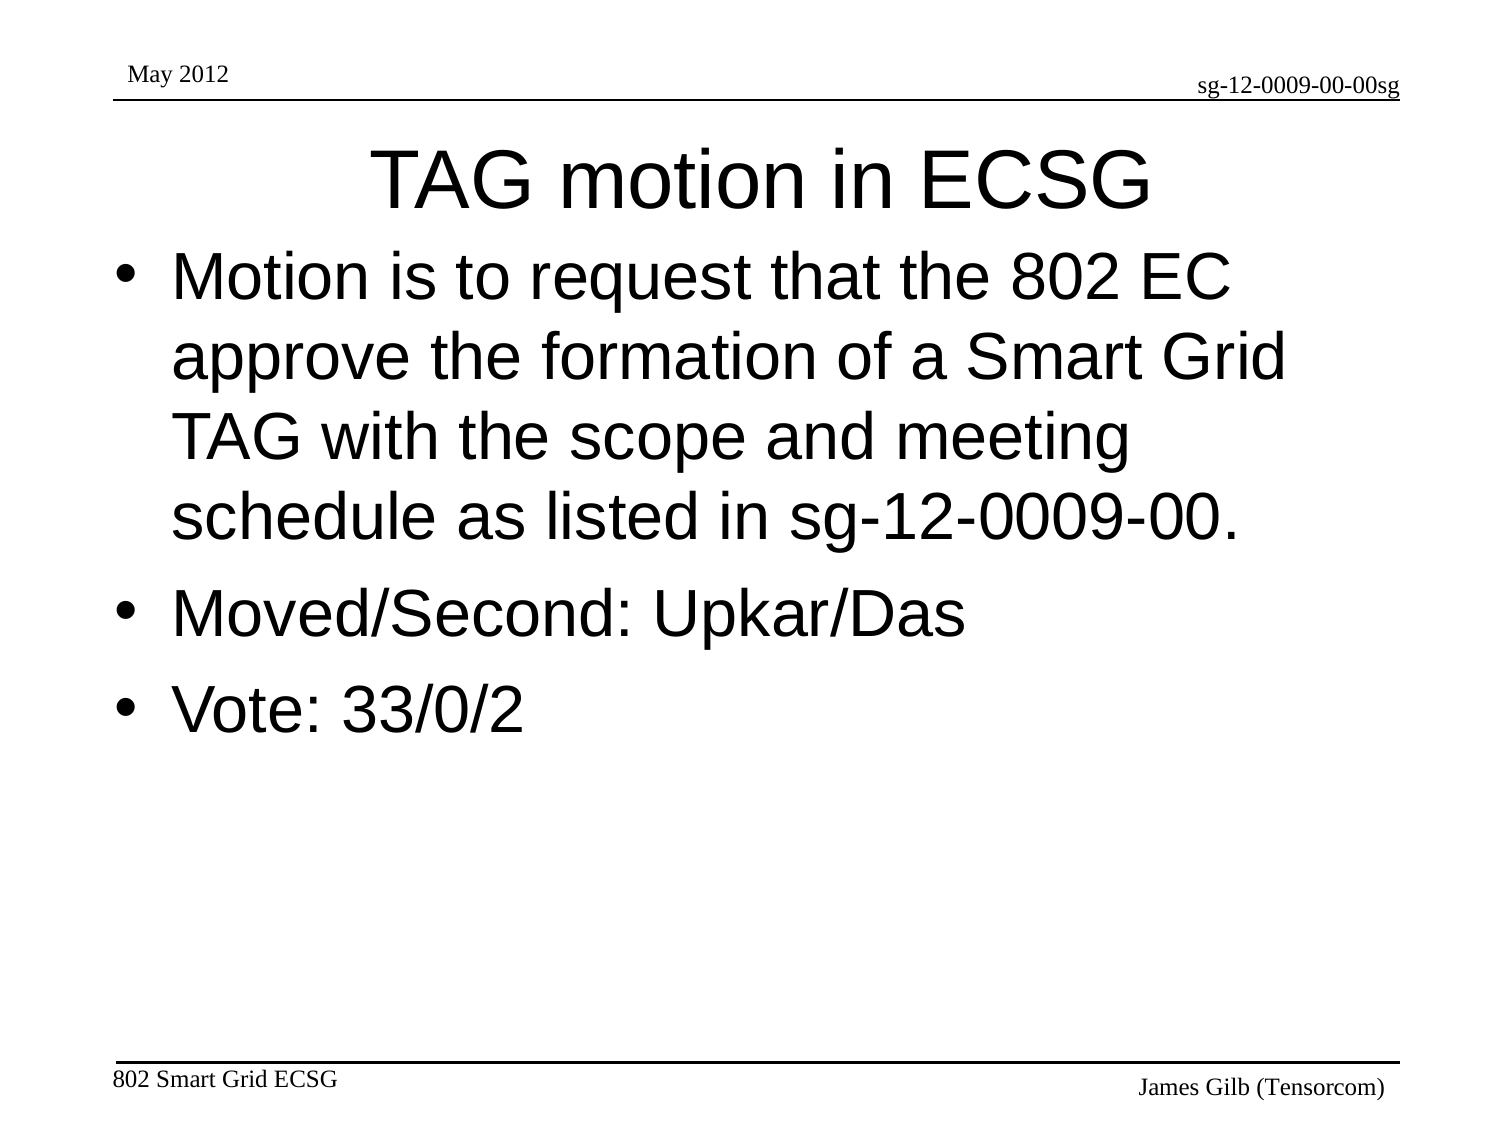

# TAG motion in ECSG
Motion is to request that the 802 EC approve the formation of a Smart Grid TAG with the scope and meeting schedule as listed in sg-12-0009-00.
Moved/Second: Upkar/Das
Vote: 33/0/2